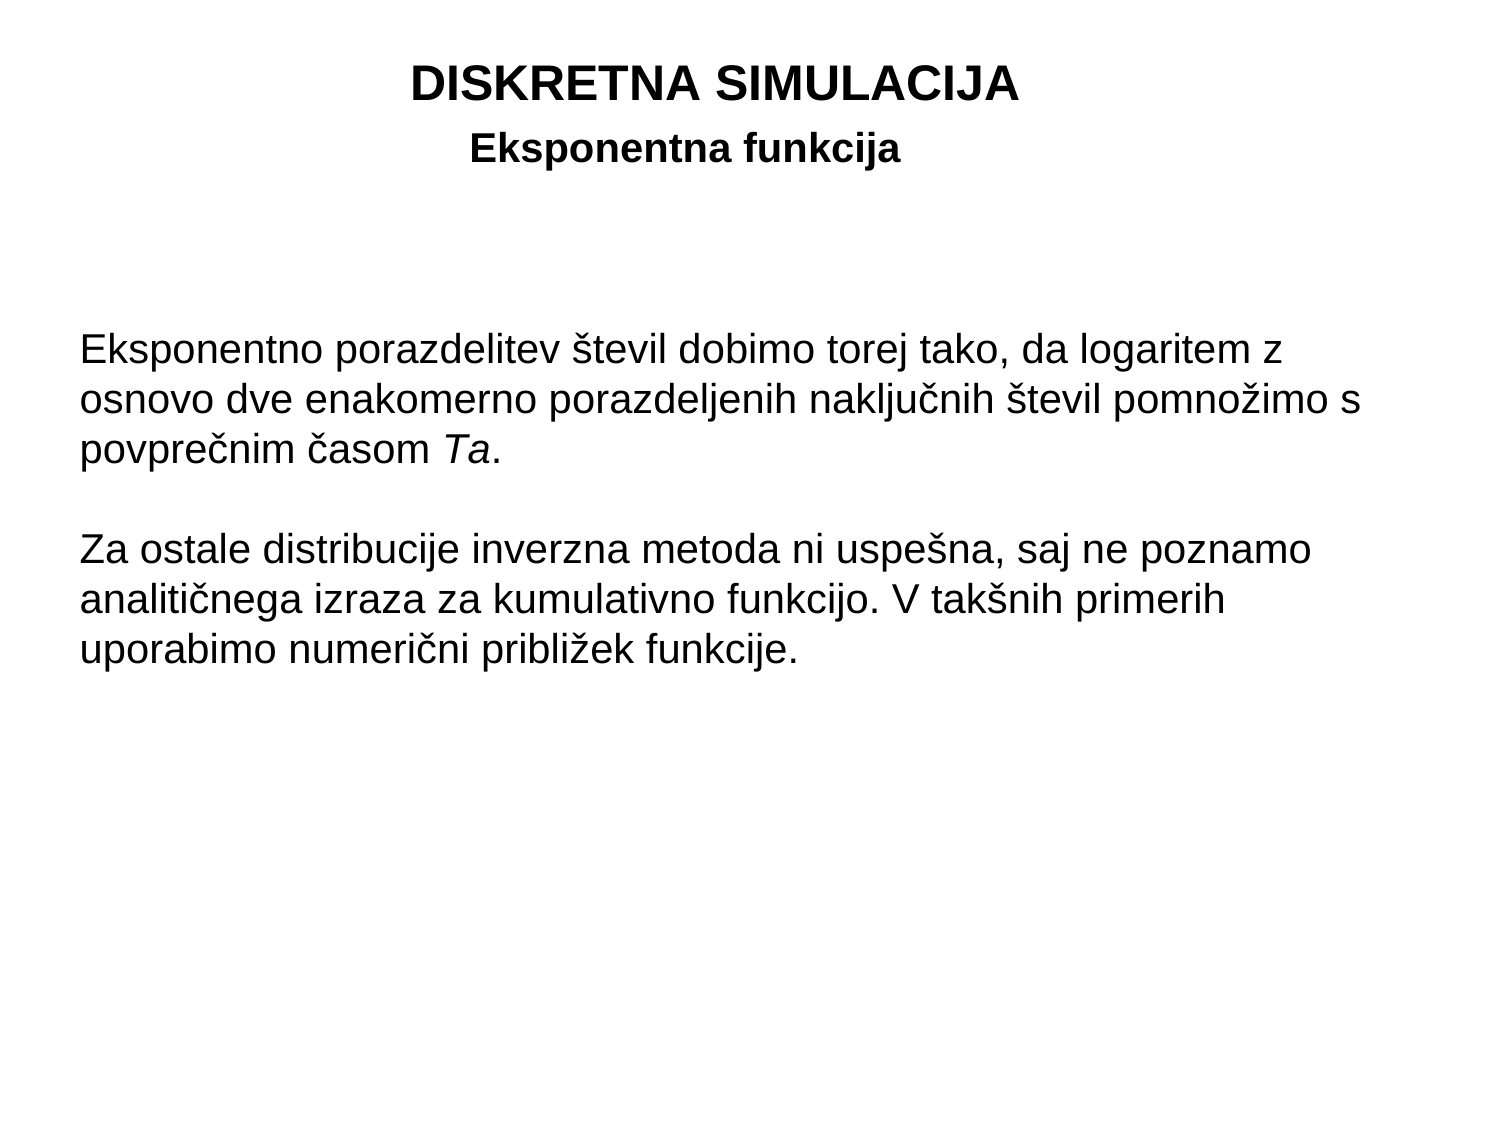

DISKRETNA SIMULACIJA
Eksponentna funkcija
Eksponentno porazdelitev števil dobimo torej tako, da logaritem z osnovo dve enakomerno porazdeljenih naključnih števil pomnožimo s povprečnim časom Ta.
Za ostale distribucije inverzna metoda ni uspešna, saj ne poznamo analitičnega izraza za kumulativno funkcijo. V takšnih primerih uporabimo numerični približek funkcije.